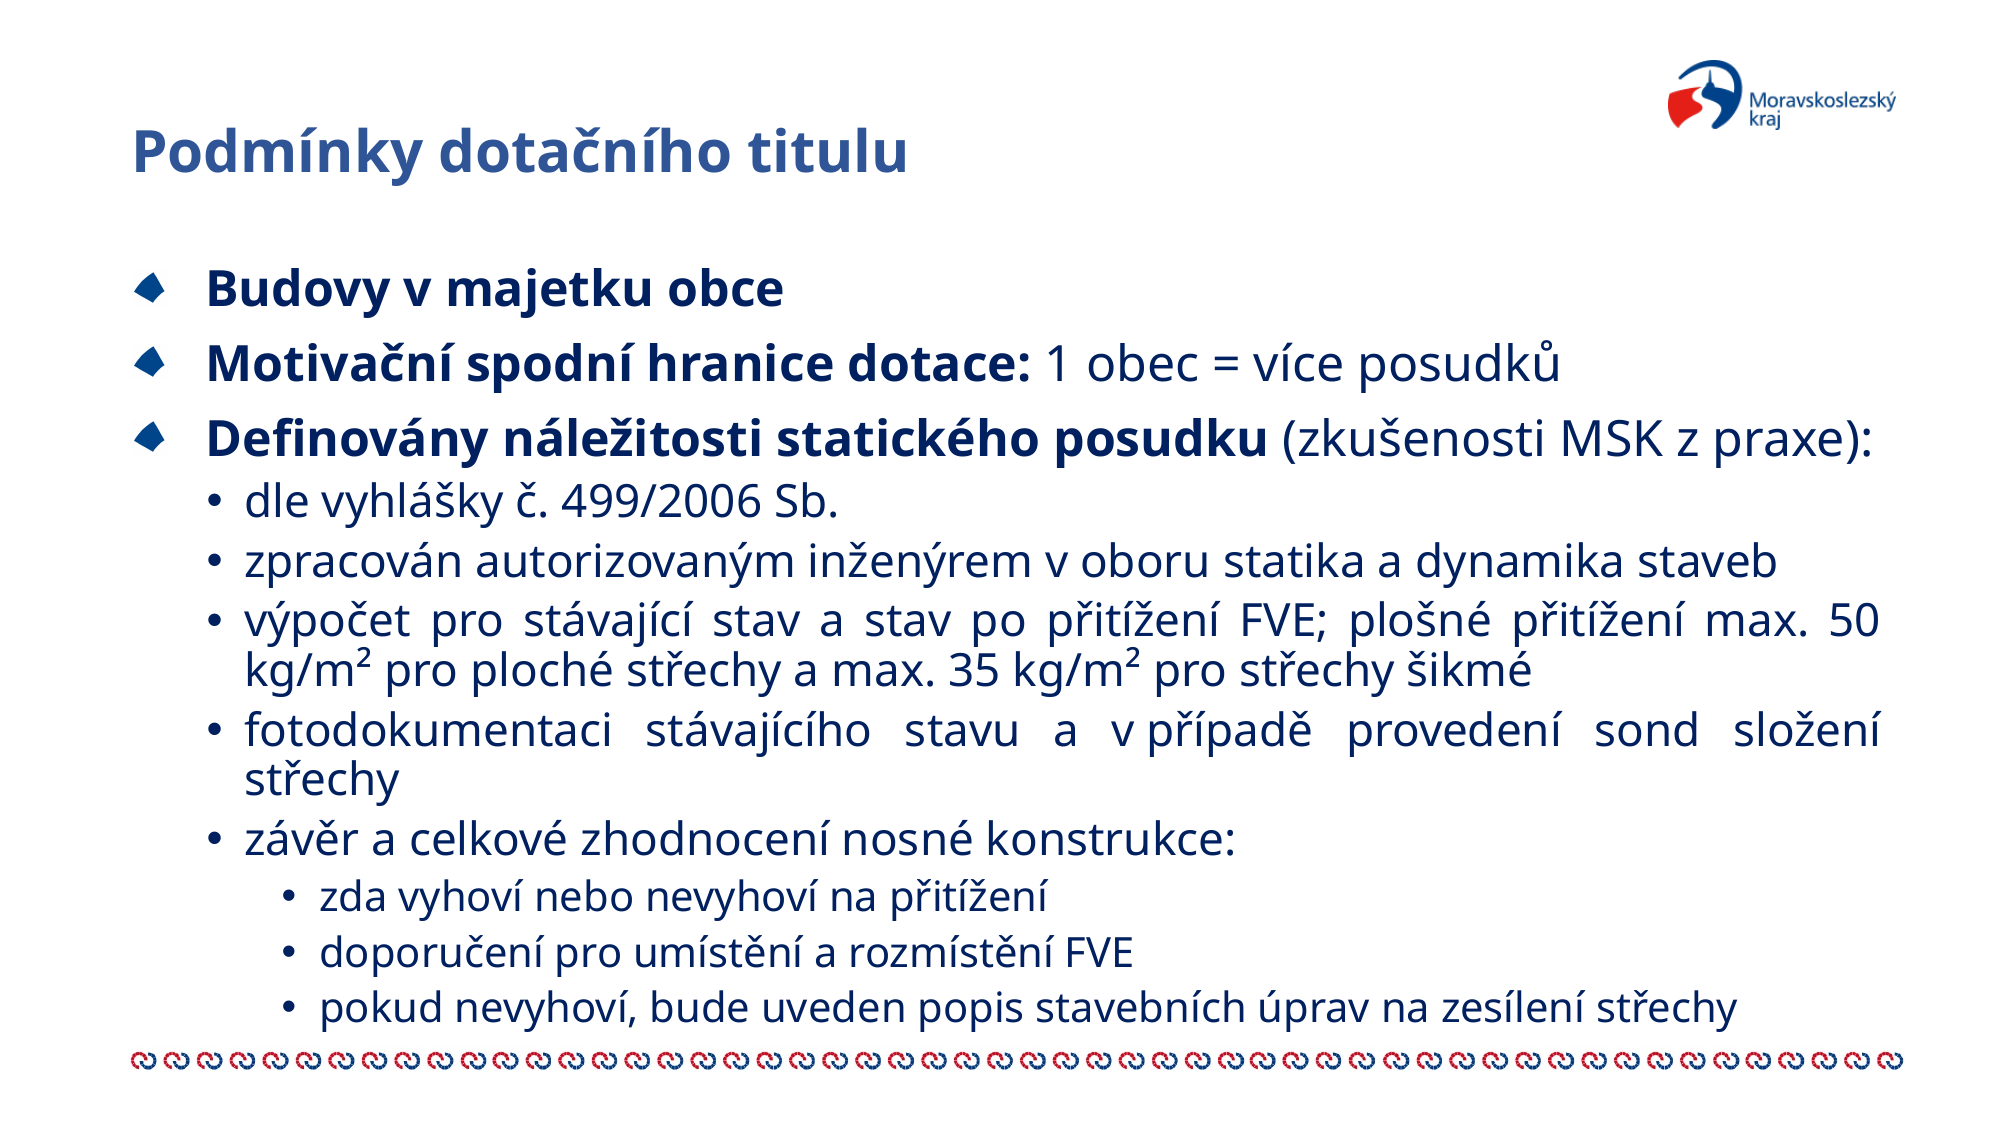

Podmínky dotačního titulu
Budovy v majetku obce
Motivační spodní hranice dotace: 1 obec = více posudků
Definovány náležitosti statického posudku (zkušenosti MSK z praxe):
dle vyhlášky č. 499/2006 Sb.
zpracován autorizovaným inženýrem v oboru statika a dynamika staveb
výpočet pro stávající stav a stav po přitížení FVE; plošné přitížení max. 50 kg/m² pro ploché střechy a max. 35 kg/m² pro střechy šikmé
fotodokumentaci stávajícího stavu a v případě provedení sond složení střechy
závěr a celkové zhodnocení nosné konstrukce:
zda vyhoví nebo nevyhoví na přitížení
doporučení pro umístění a rozmístění FVE
pokud nevyhoví, bude uveden popis stavebních úprav na zesílení střechy